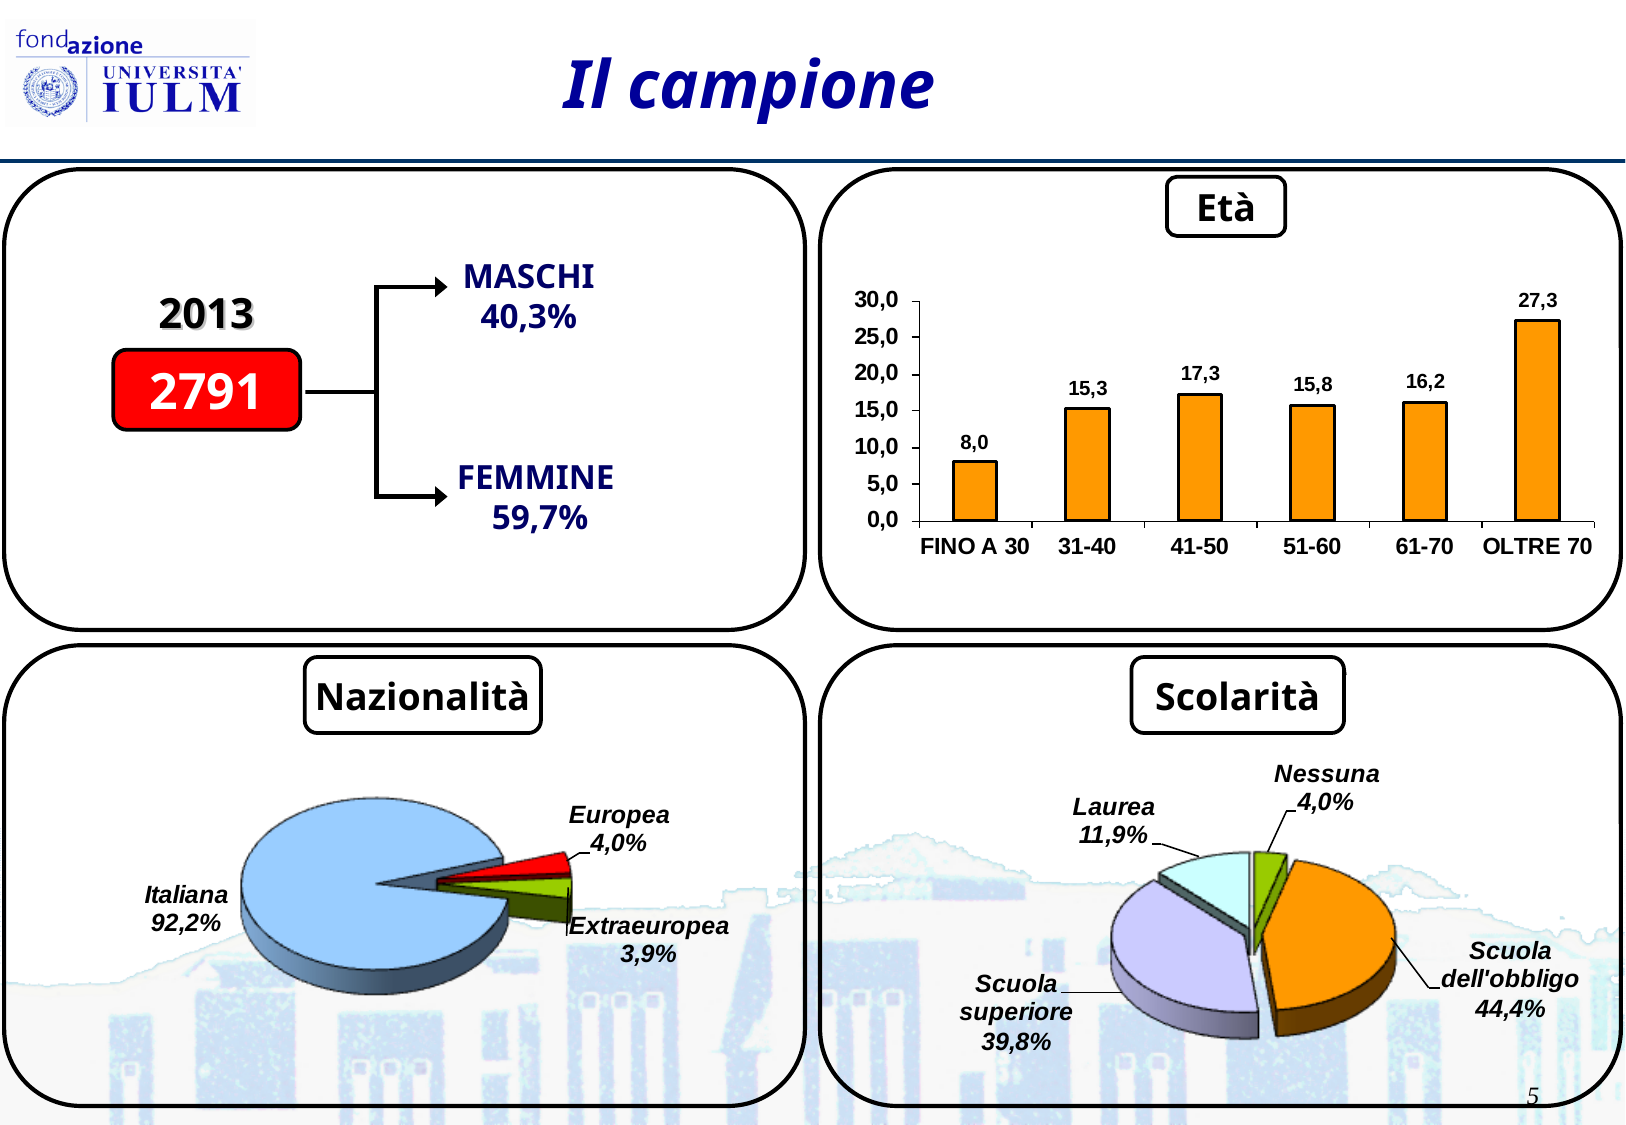

Il campione
Età
MASCHI
40,3%
2013
2791
FEMMINE
59,7%
Nazionalità
Scolarità